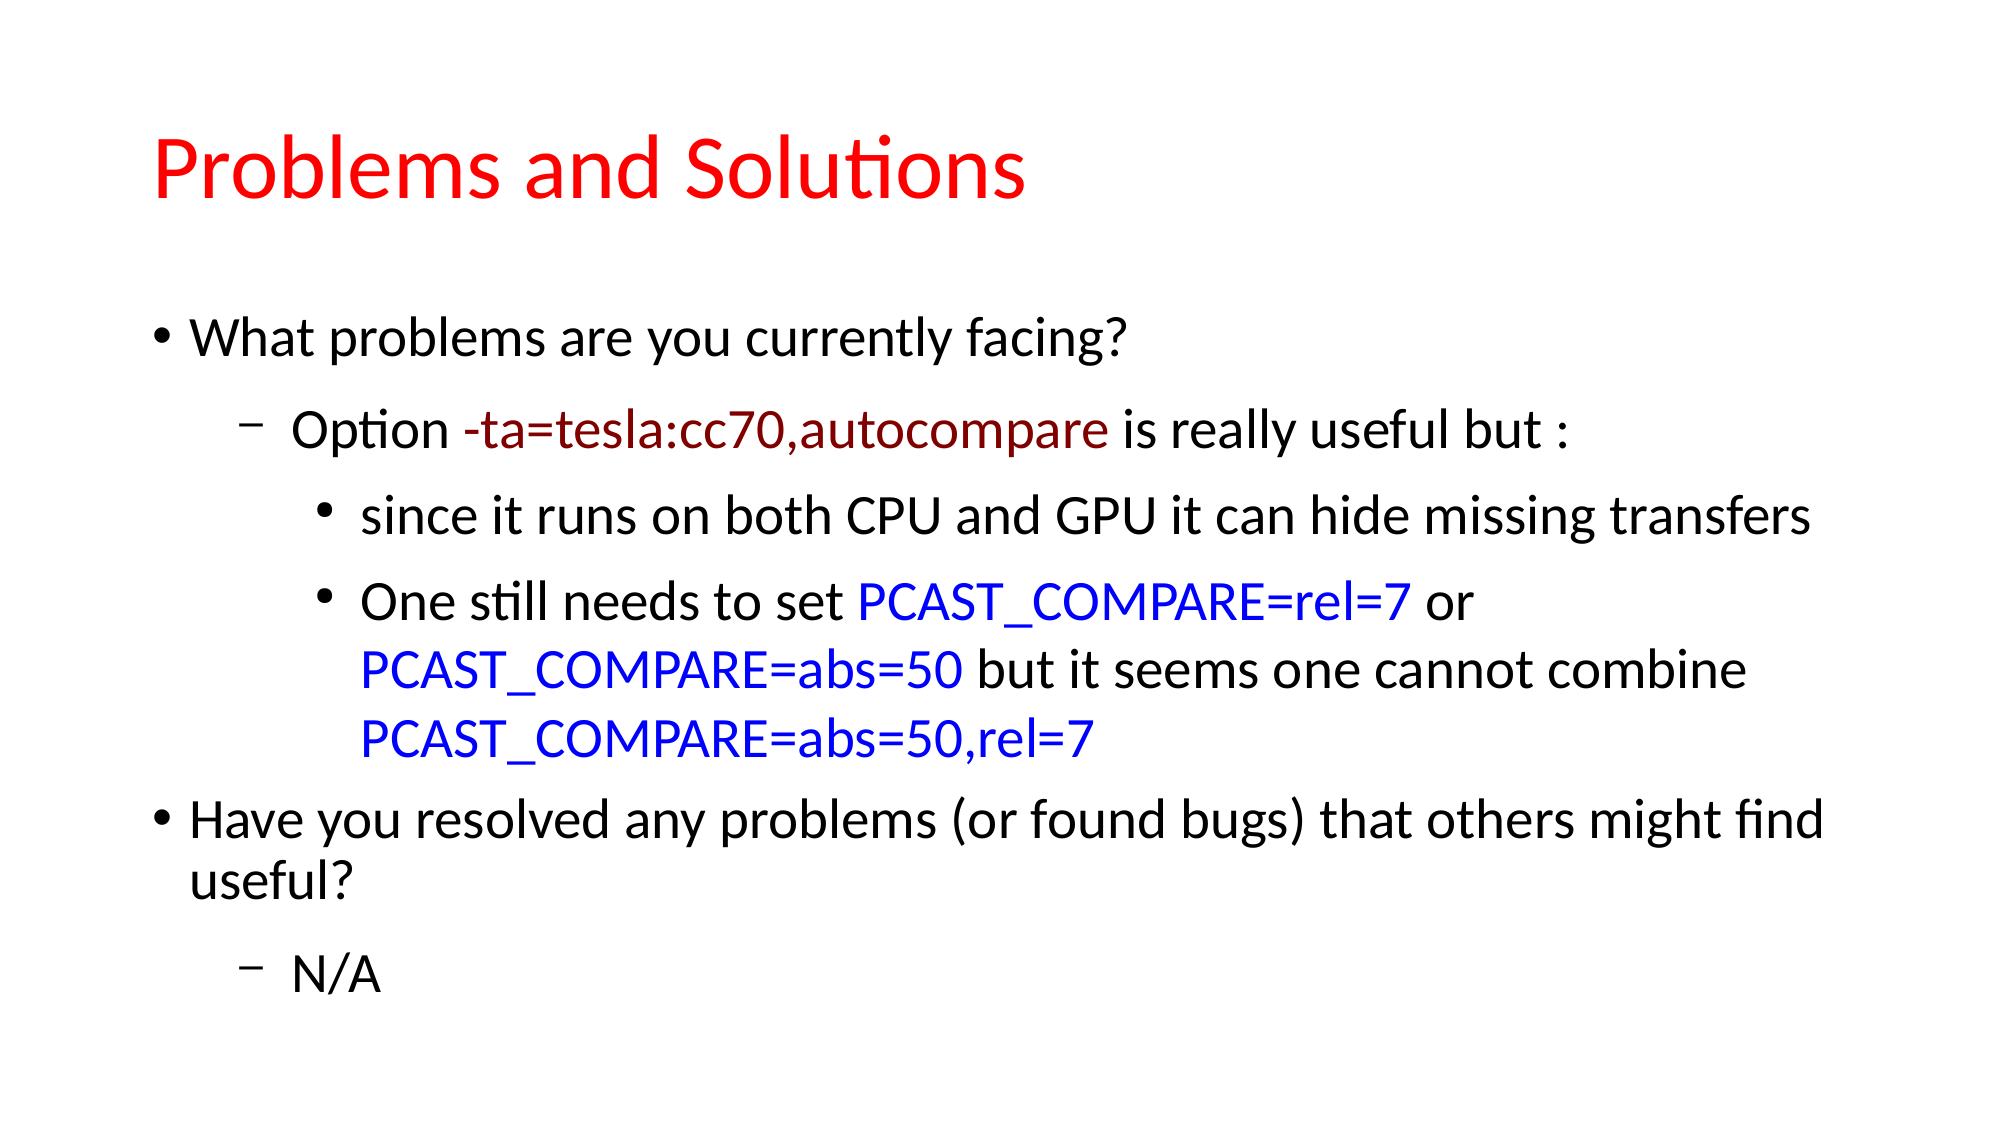

# Problems and Solutions
What problems are you currently facing?
Option -ta=tesla:cc70,autocompare is really useful but :
since it runs on both CPU and GPU it can hide missing transfers
One still needs to set PCAST_COMPARE=rel=7 or PCAST_COMPARE=abs=50 but it seems one cannot combine PCAST_COMPARE=abs=50,rel=7
Have you resolved any problems (or found bugs) that others might find useful?
N/A